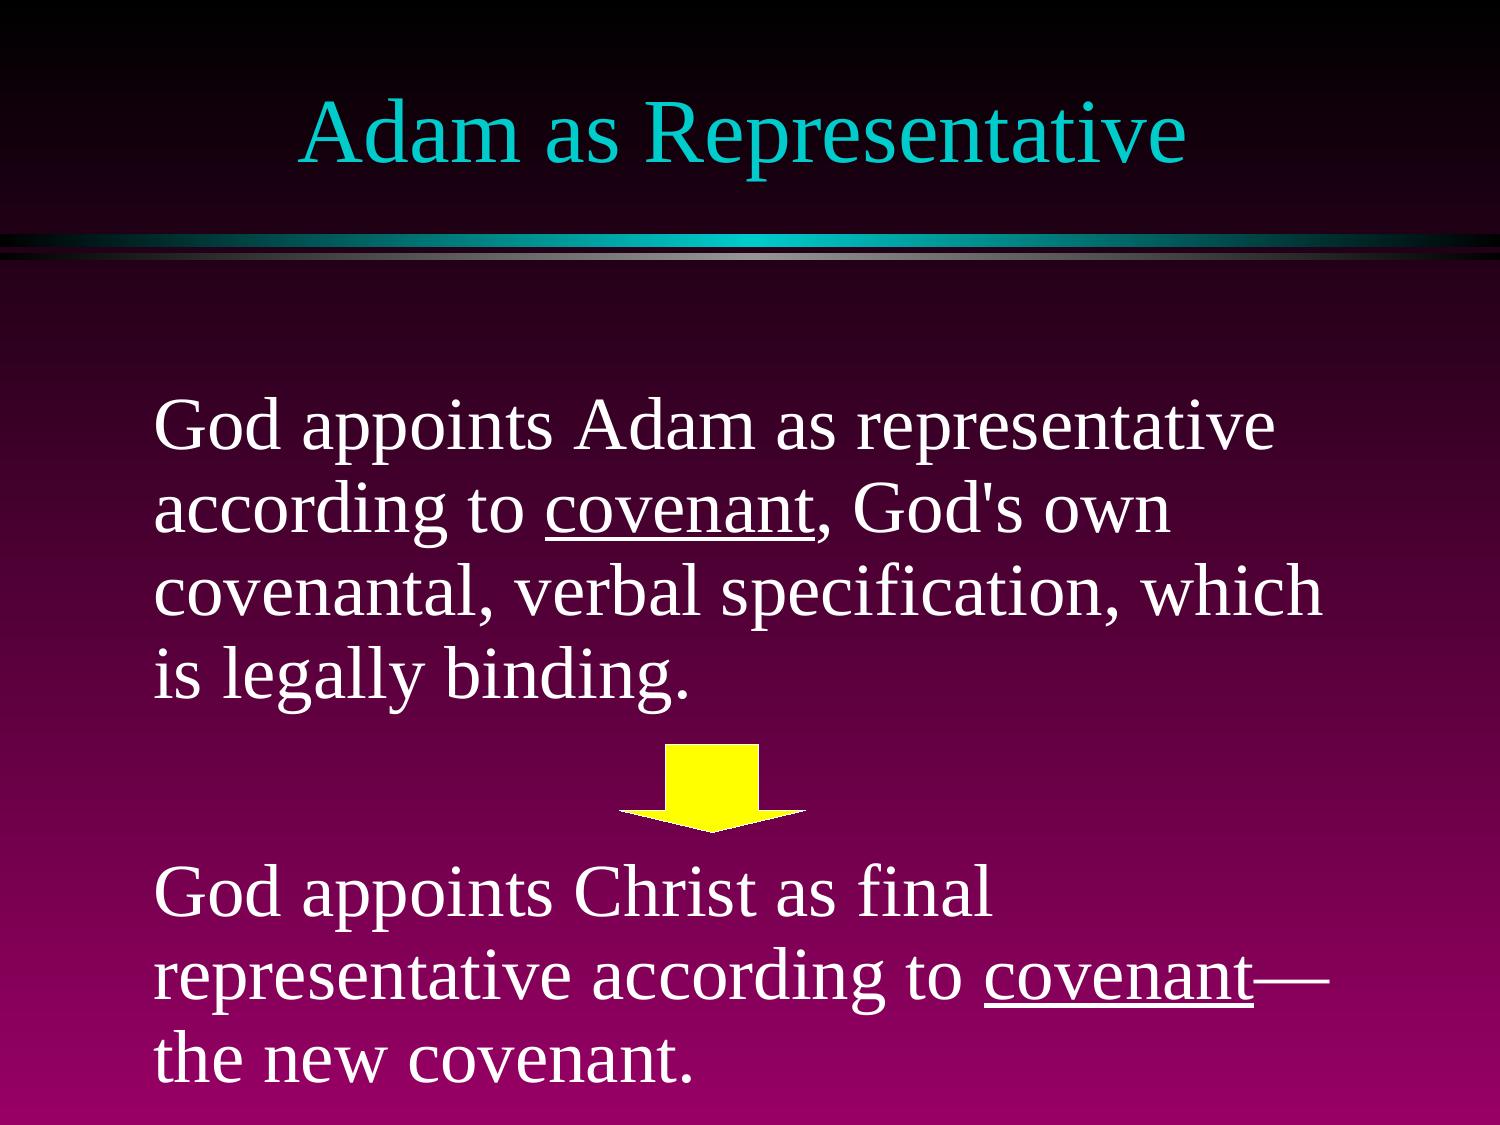

# Adam as Representative
God appoints Adam as representative according to covenant, God's own covenantal, verbal specification, which is legally binding.
God appoints Christ as final representative according to covenant—the new covenant.